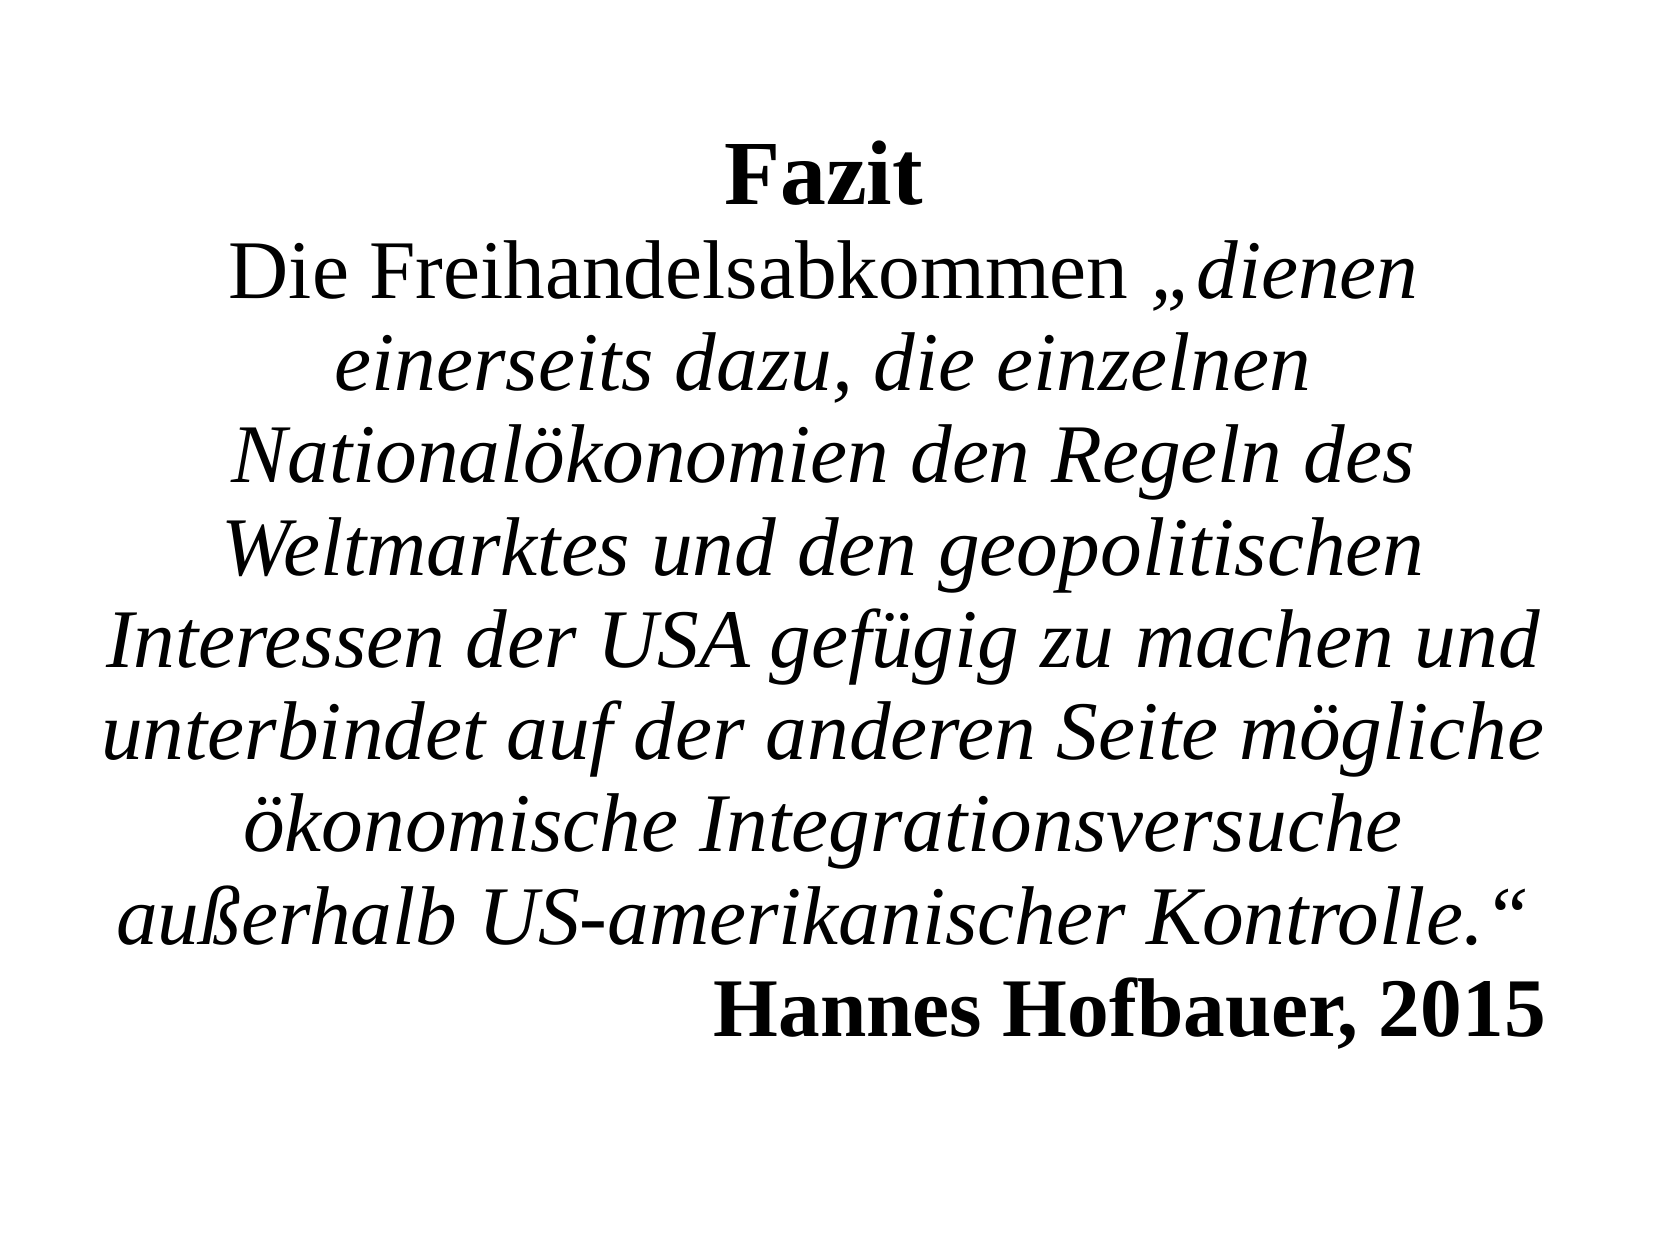

Fazit
Die Freihandelsabkommen „dienen einerseits dazu, die einzelnen Nationalökonomien den Regeln des Weltmarktes und den geopolitischen Interessen der USA gefügig zu machen und unterbindet auf der anderen Seite mögliche ökonomische Integrationsversuche außerhalb US-amerikanischer Kontrolle.“
Hannes Hofbauer, 2015